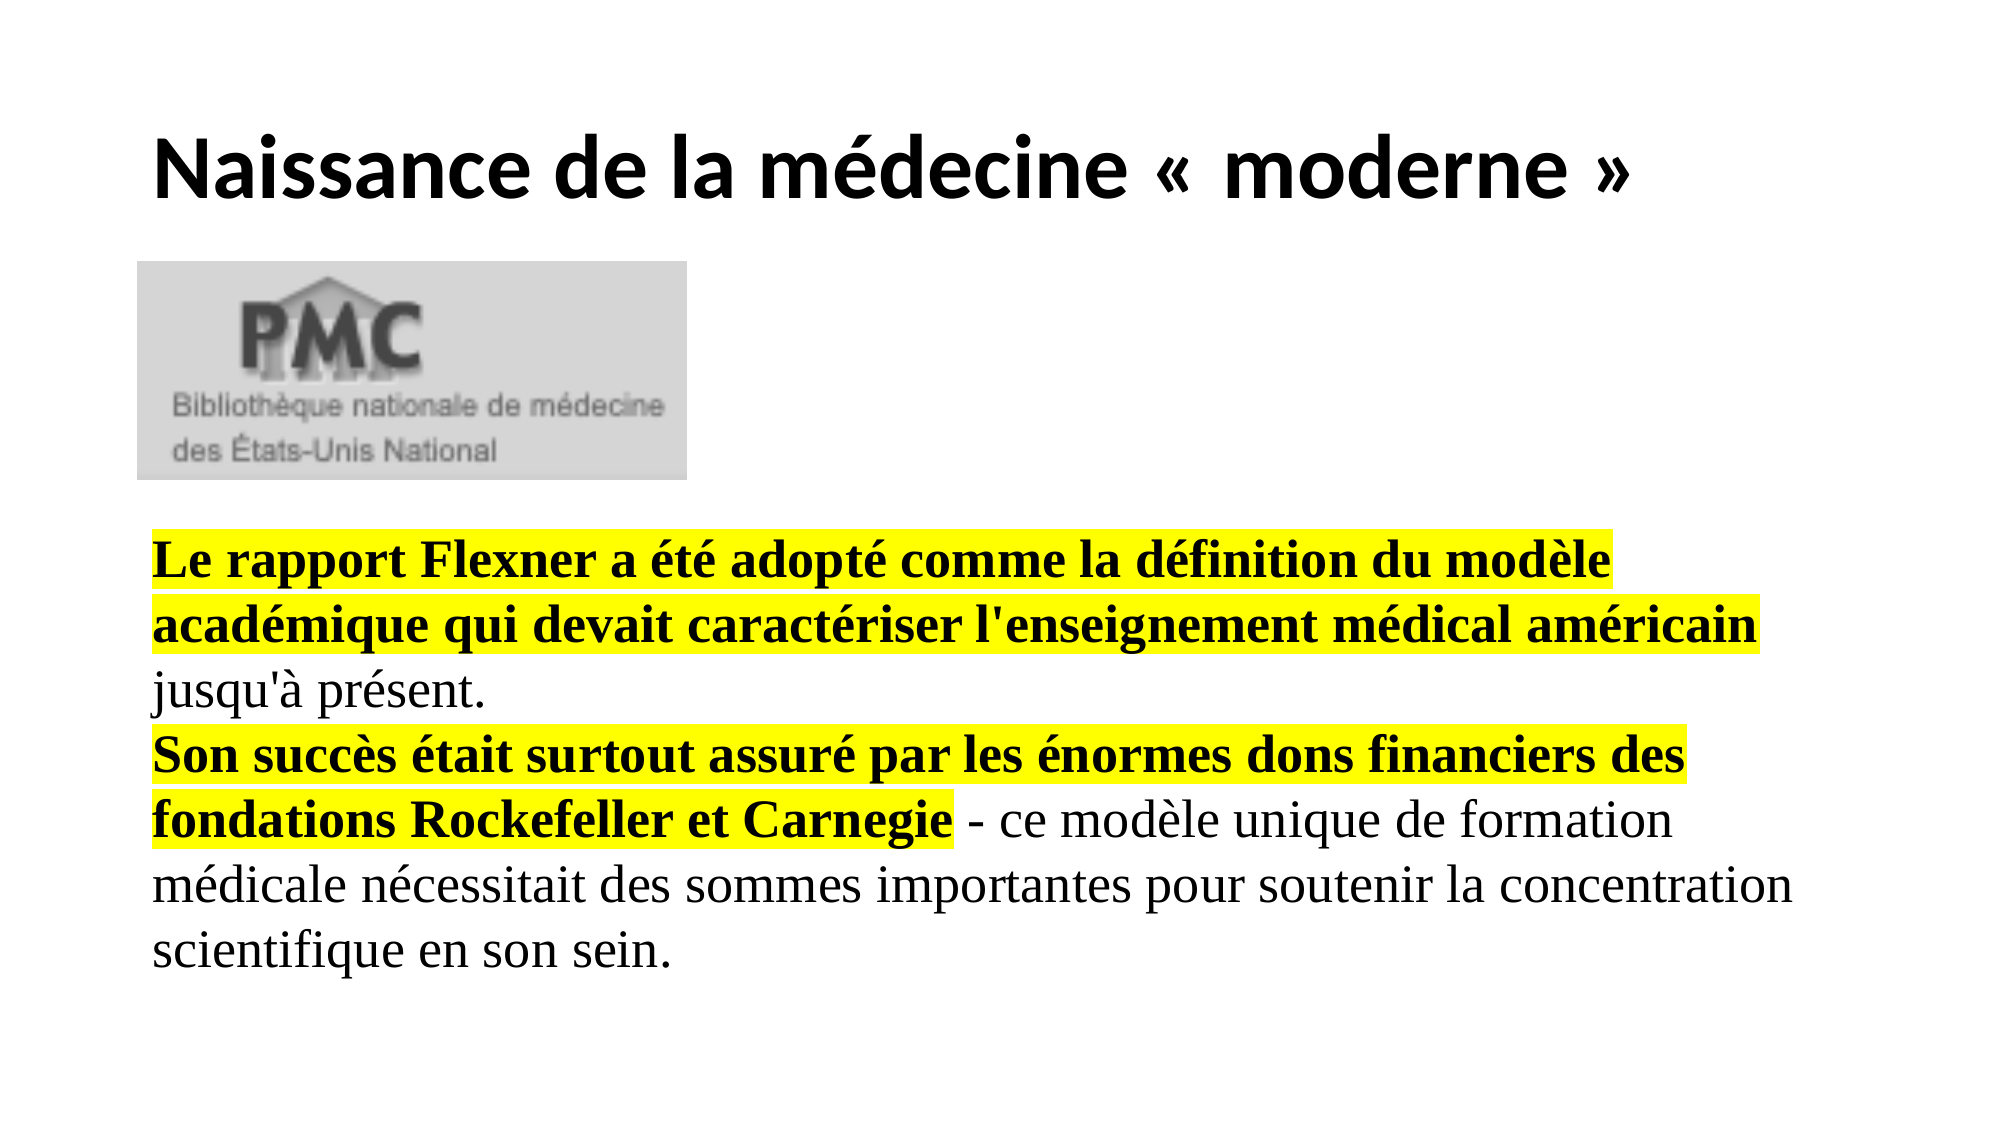

# Naissance de la médecine « moderne »
Le rapport Flexner a été adopté comme la définition du modèle académique qui devait caractériser l'enseignement médical américain jusqu'à présent.
Son succès était surtout assuré par les énormes dons financiers des fondations Rockefeller et Carnegie - ce modèle unique de formation médicale nécessitait des sommes importantes pour soutenir la concentration scientifique en son sein.